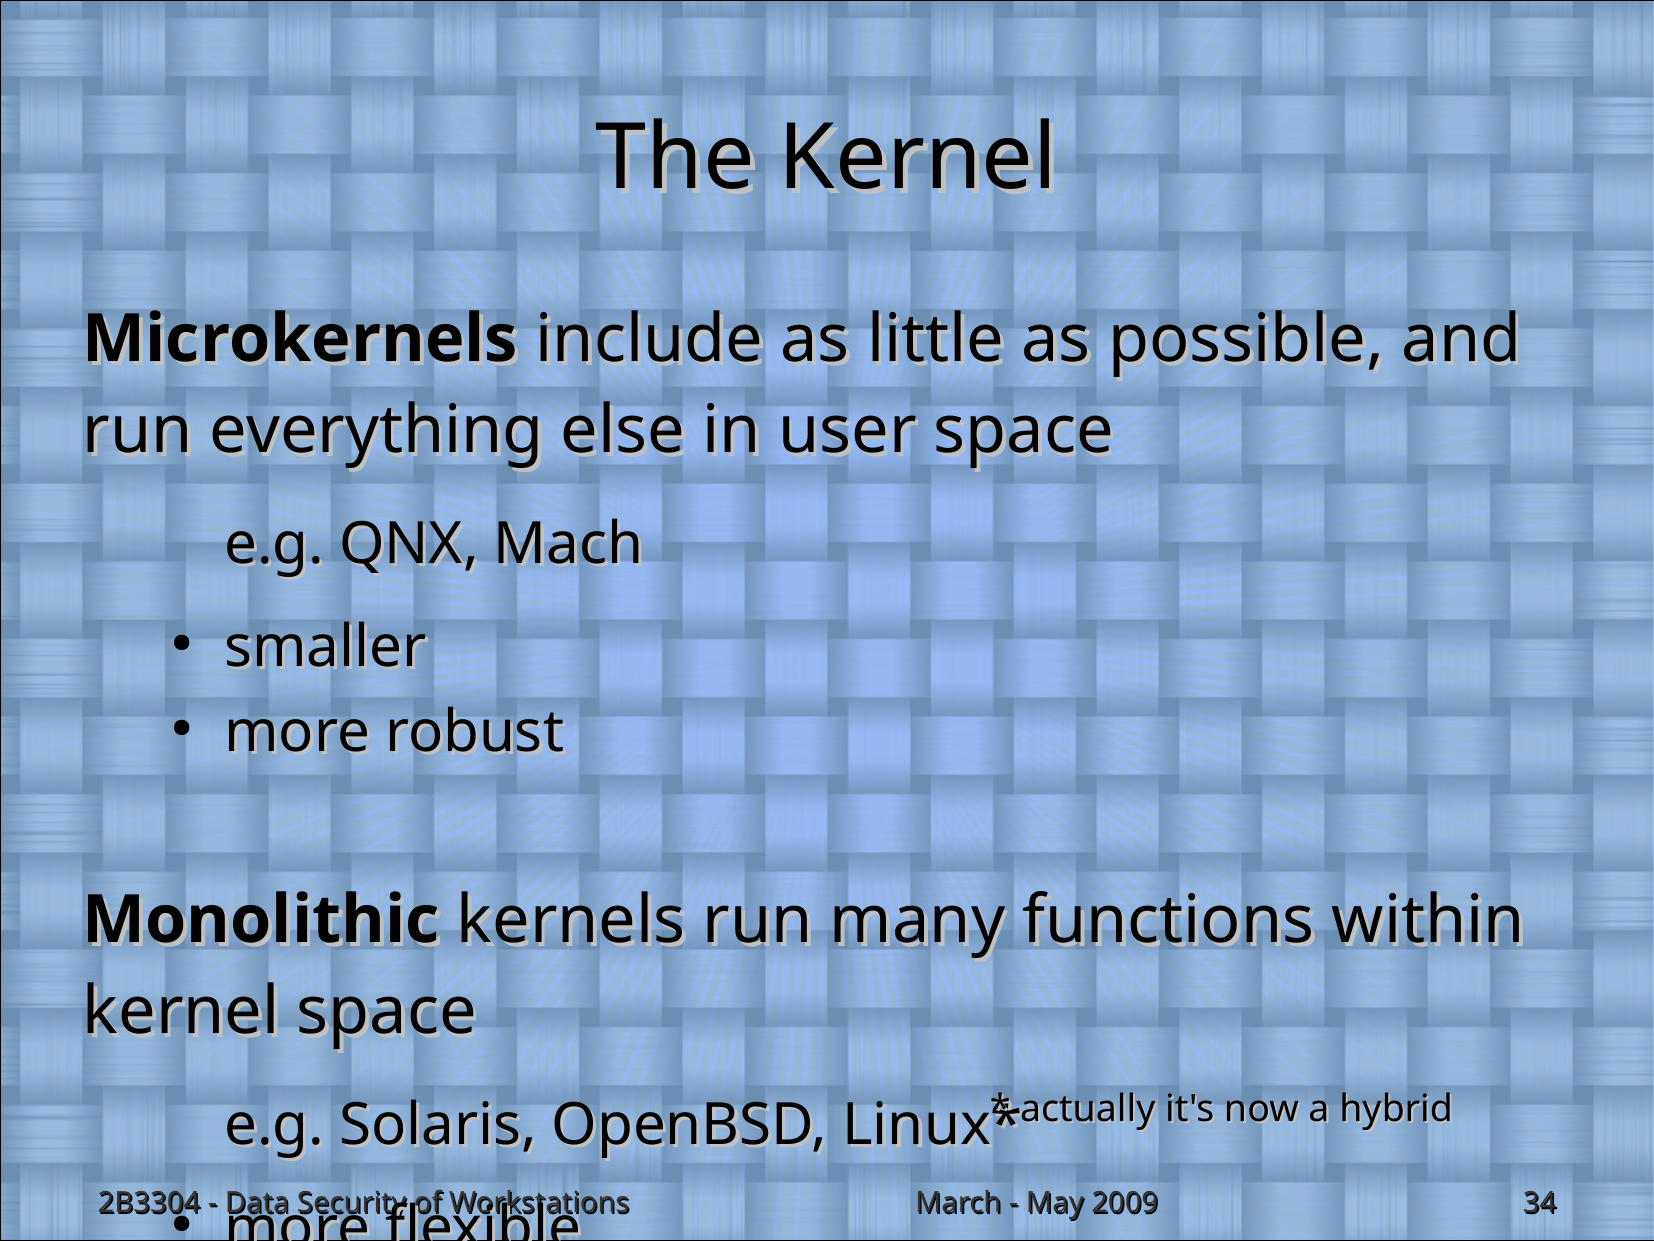

# The Kernel
Microkernels include as little as possible, and run everything else in user space
e.g. QNX, Mach
smaller
more robust
Monolithic kernels run many functions within kernel space
e.g. Solaris, OpenBSD, Linux*
more flexible
faster (sometimes)
* actually it's now a hybrid